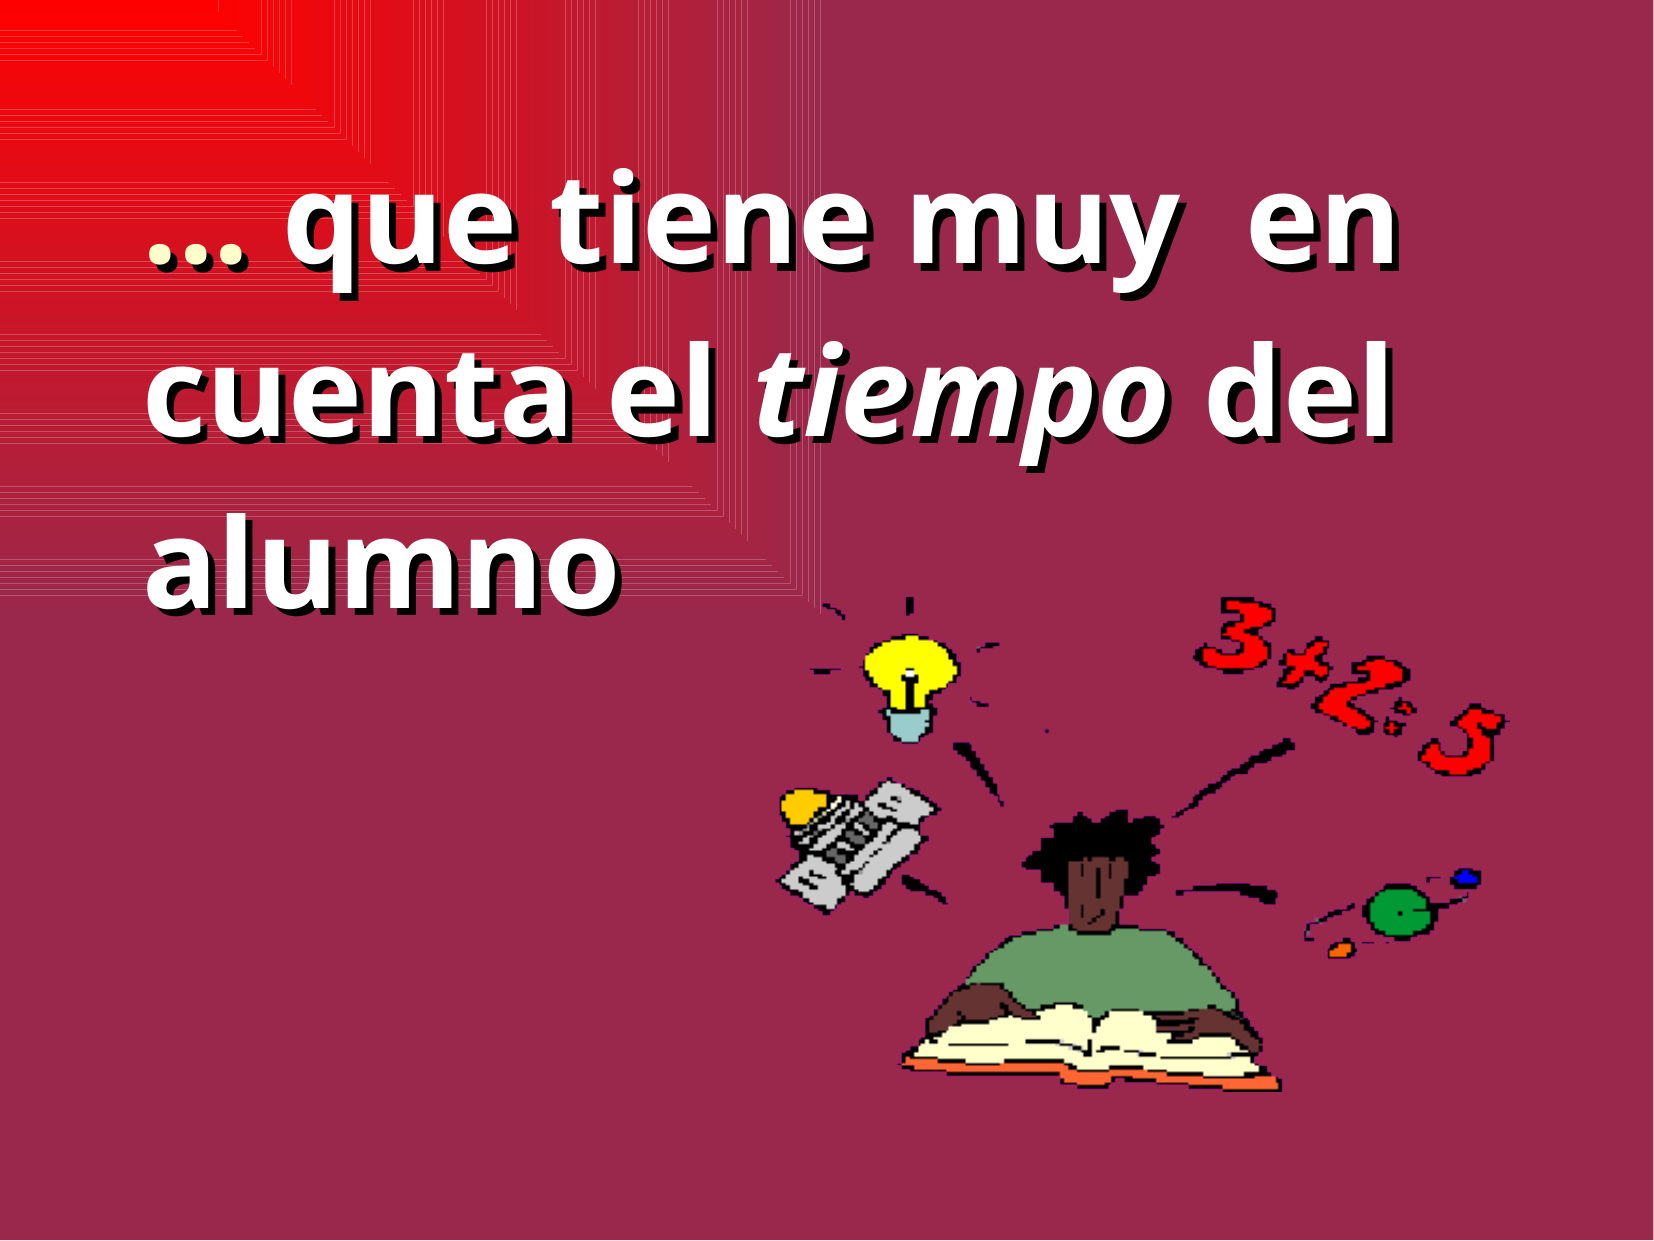

... que tiene muy en cuenta el tiempo del alumno